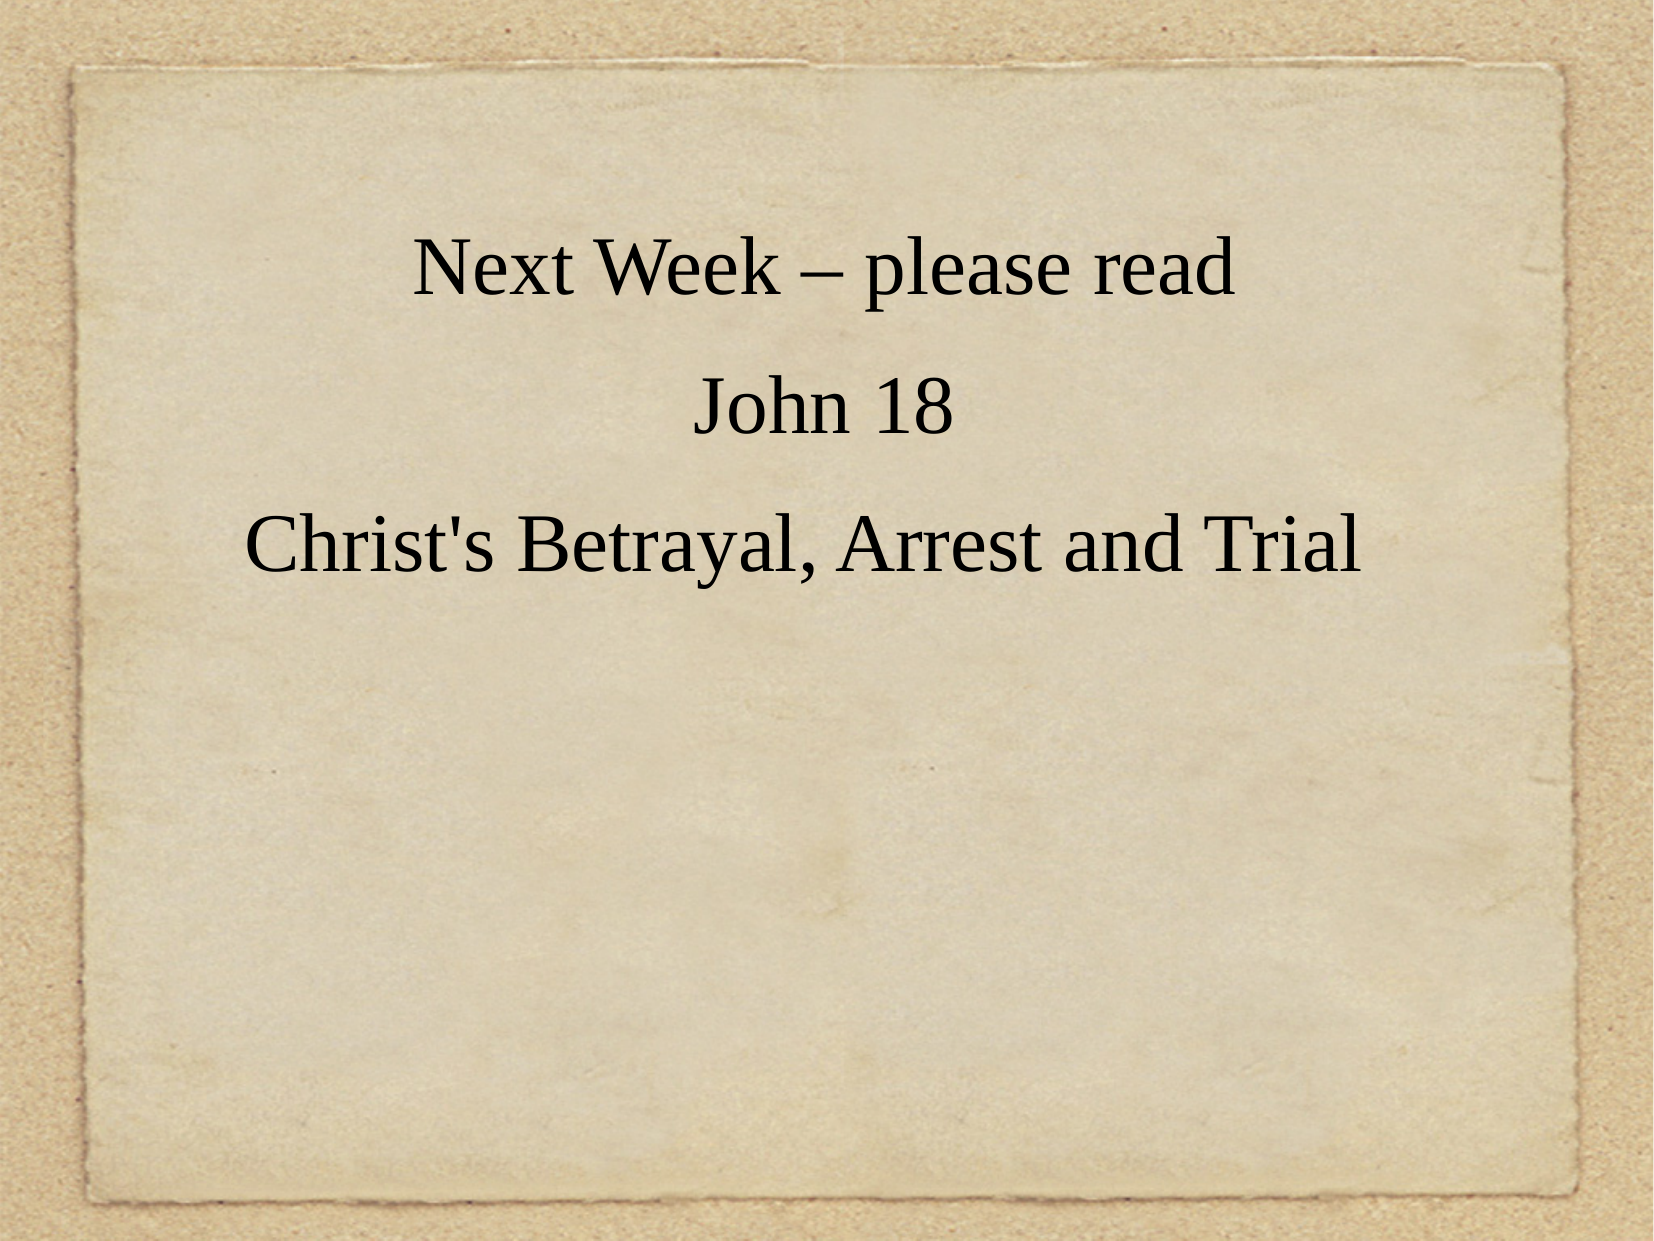

Next Week – please read
John 18
Christ's Betrayal, Arrest and Trial